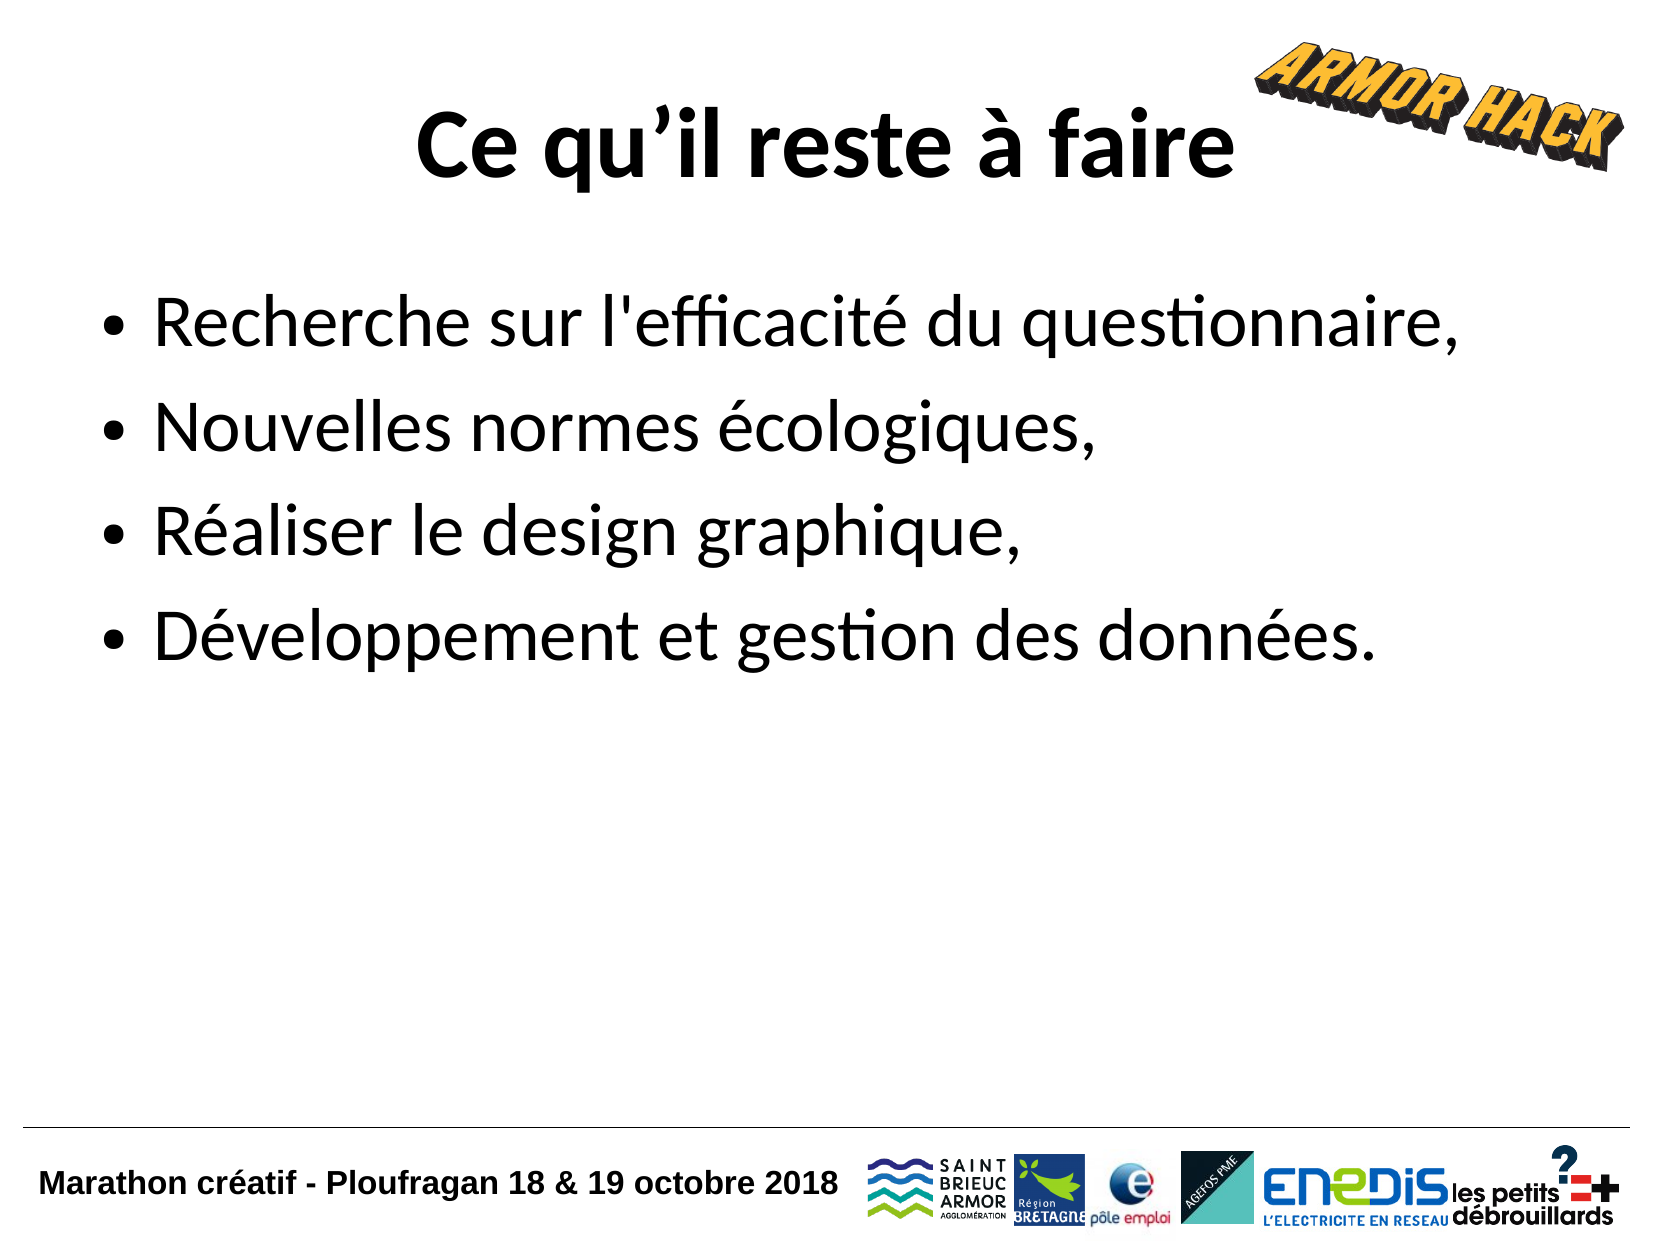

# Ce qu’il reste à faire
Recherche sur l'efficacité du questionnaire,
Nouvelles normes écologiques,
Réaliser le design graphique,
Développement et gestion des données.
Marathon créatif - Ploufragan 18 & 19 octobre 2018